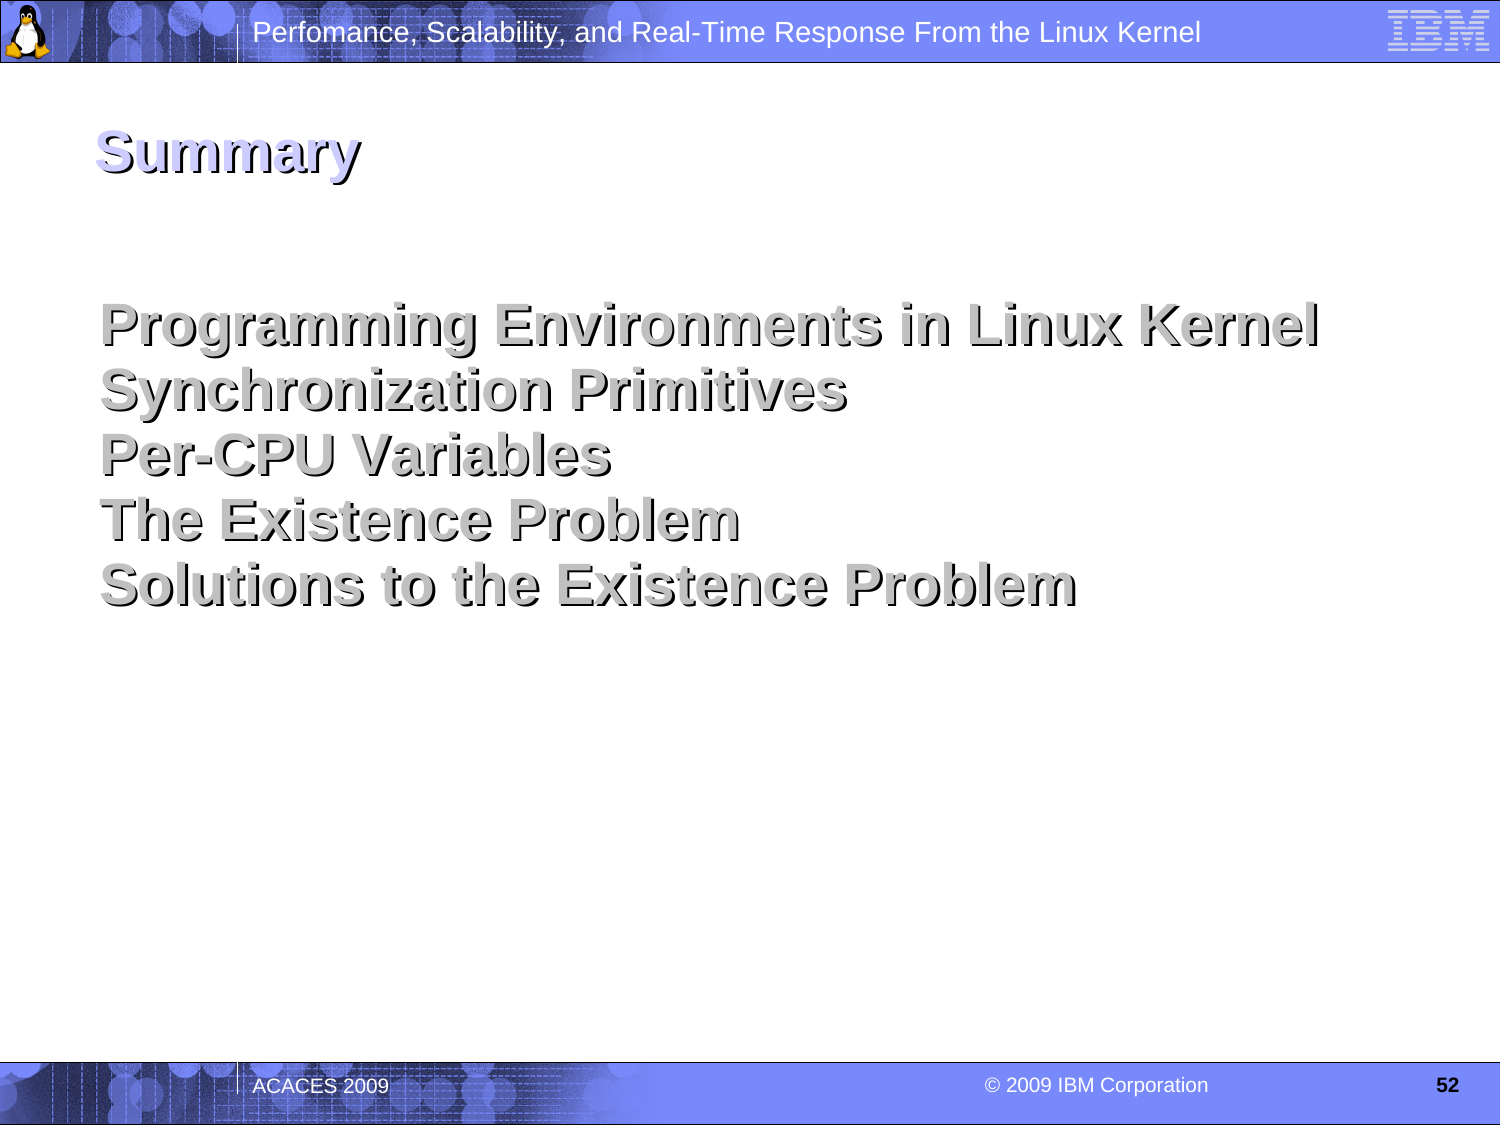

# Summary
Programming Environments in Linux Kernel
Synchronization Primitives
Per-CPU Variables
The Existence Problem
Solutions to the Existence Problem
52